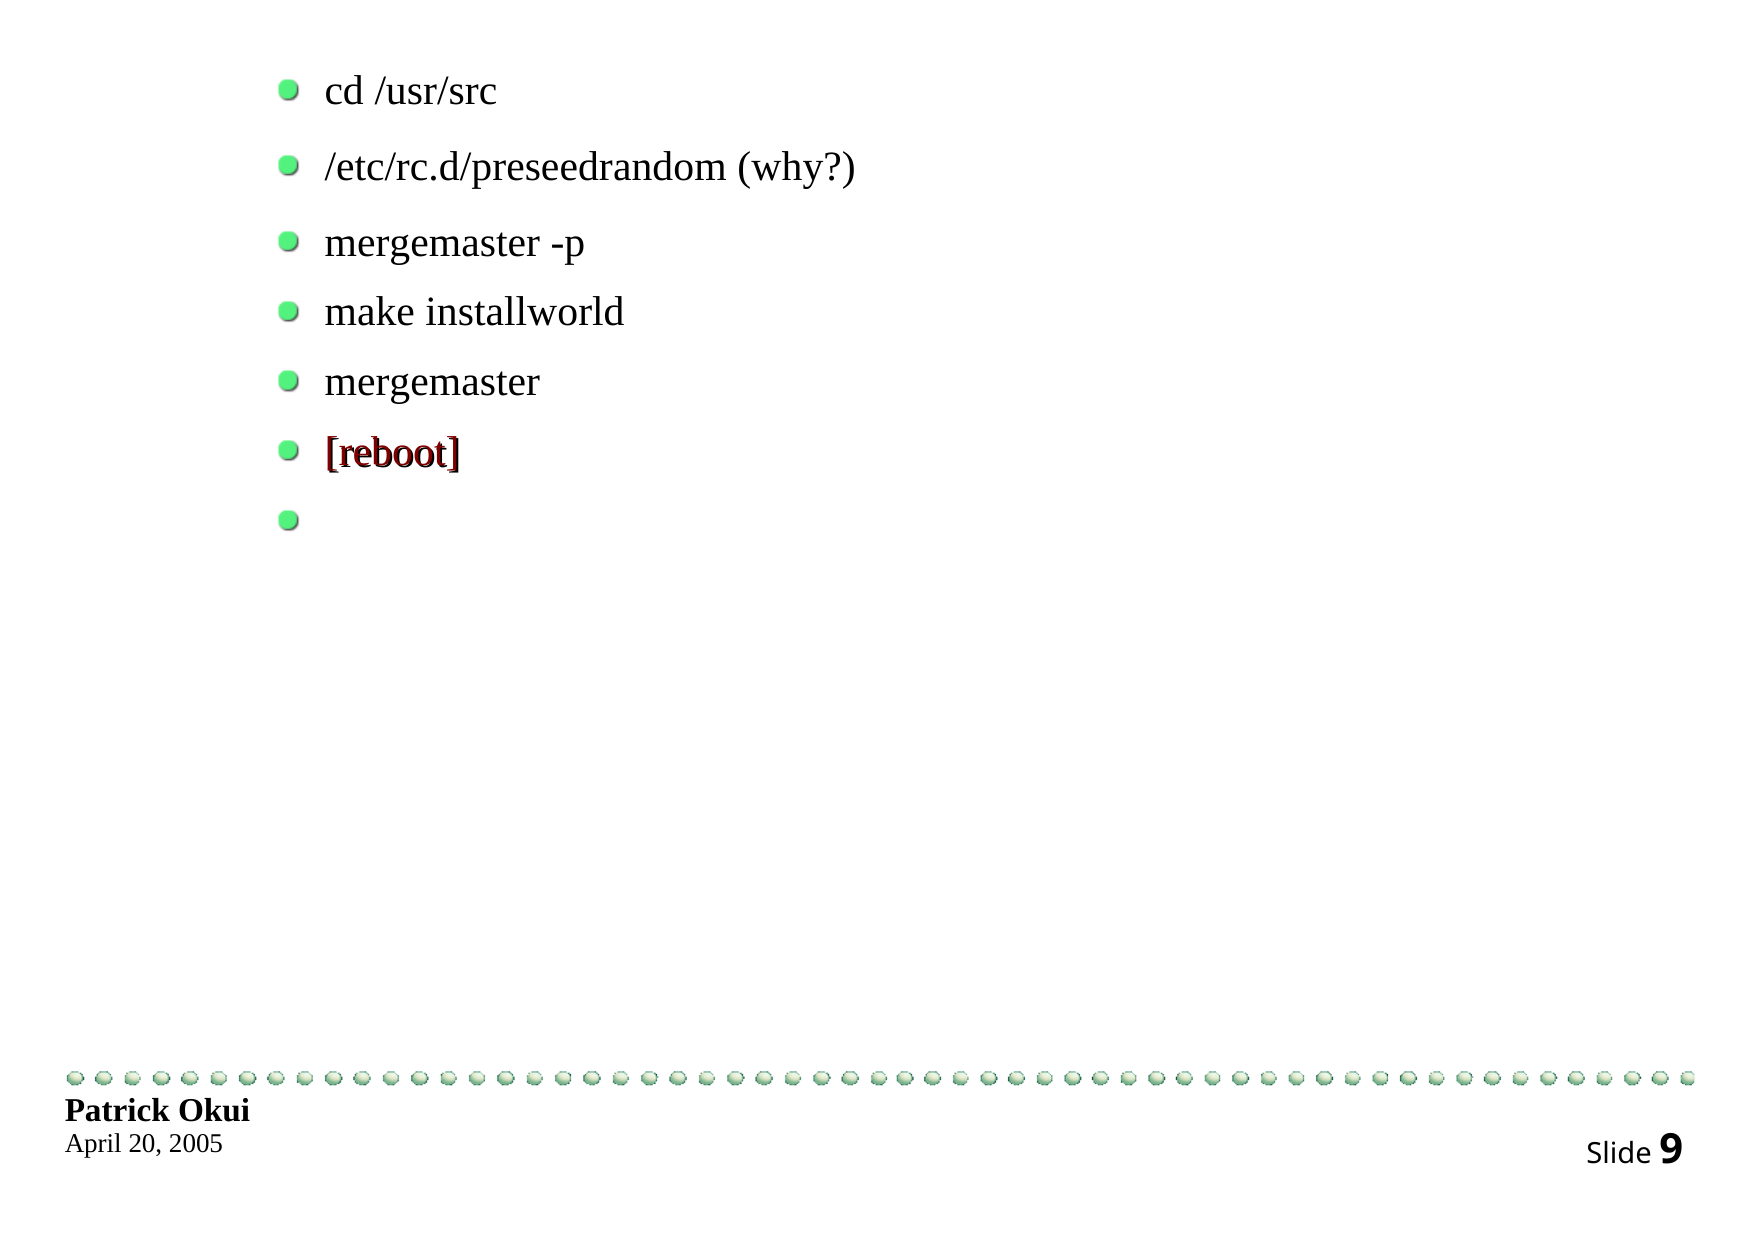

# cd /usr/src
/etc/rc.d/preseedrandom (why?)
mergemaster -p
make installworld
mergemaster
[reboot]